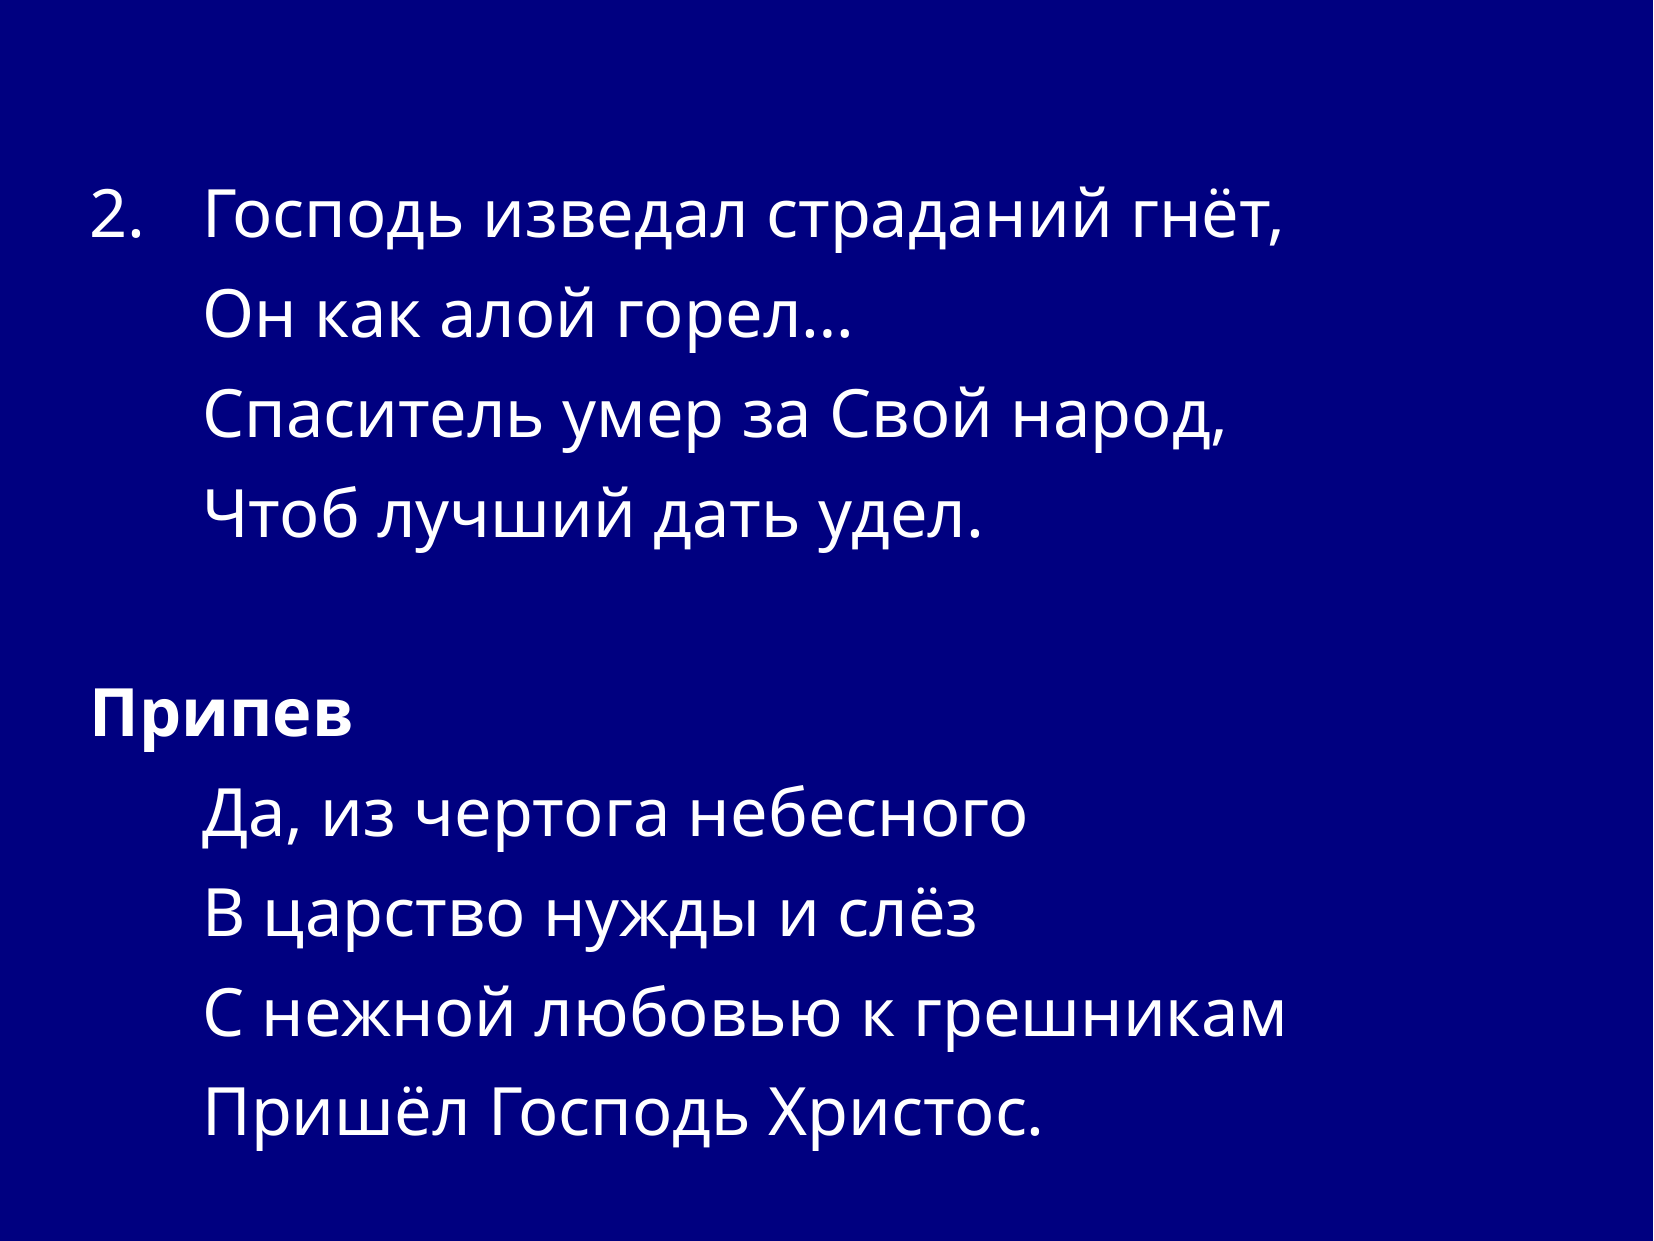

2.	Господь изведал страданий гнёт,
	Он как алой горел…
	Спаситель умер за Свой народ,
	Чтоб лучший дать удел.
Припев
	Да, из чертога небесного
	В царство нужды и слёз
	С нежной любовью к грешникам
	Пришёл Господь Христос.